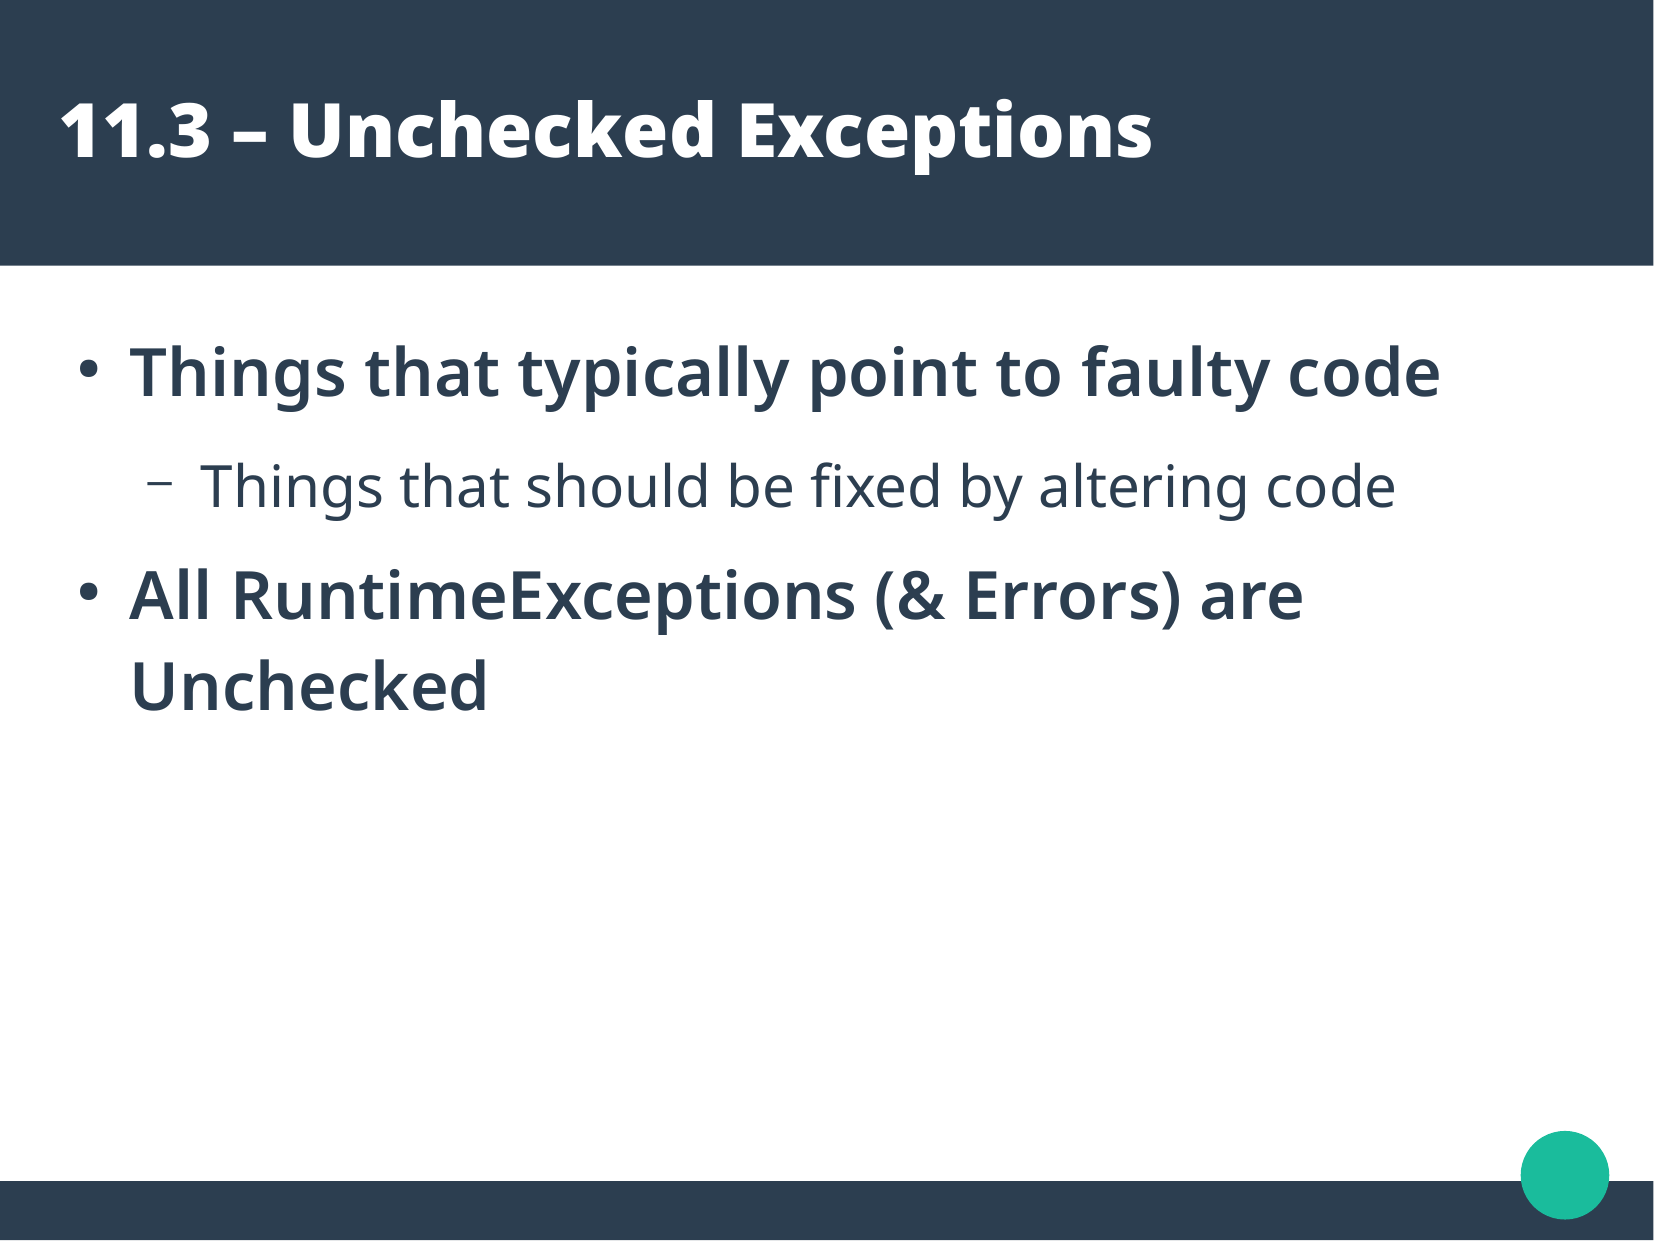

# 11.3 – Unchecked Exceptions
Things that typically point to faulty code
Things that should be fixed by altering code
All RuntimeExceptions (& Errors) are Unchecked